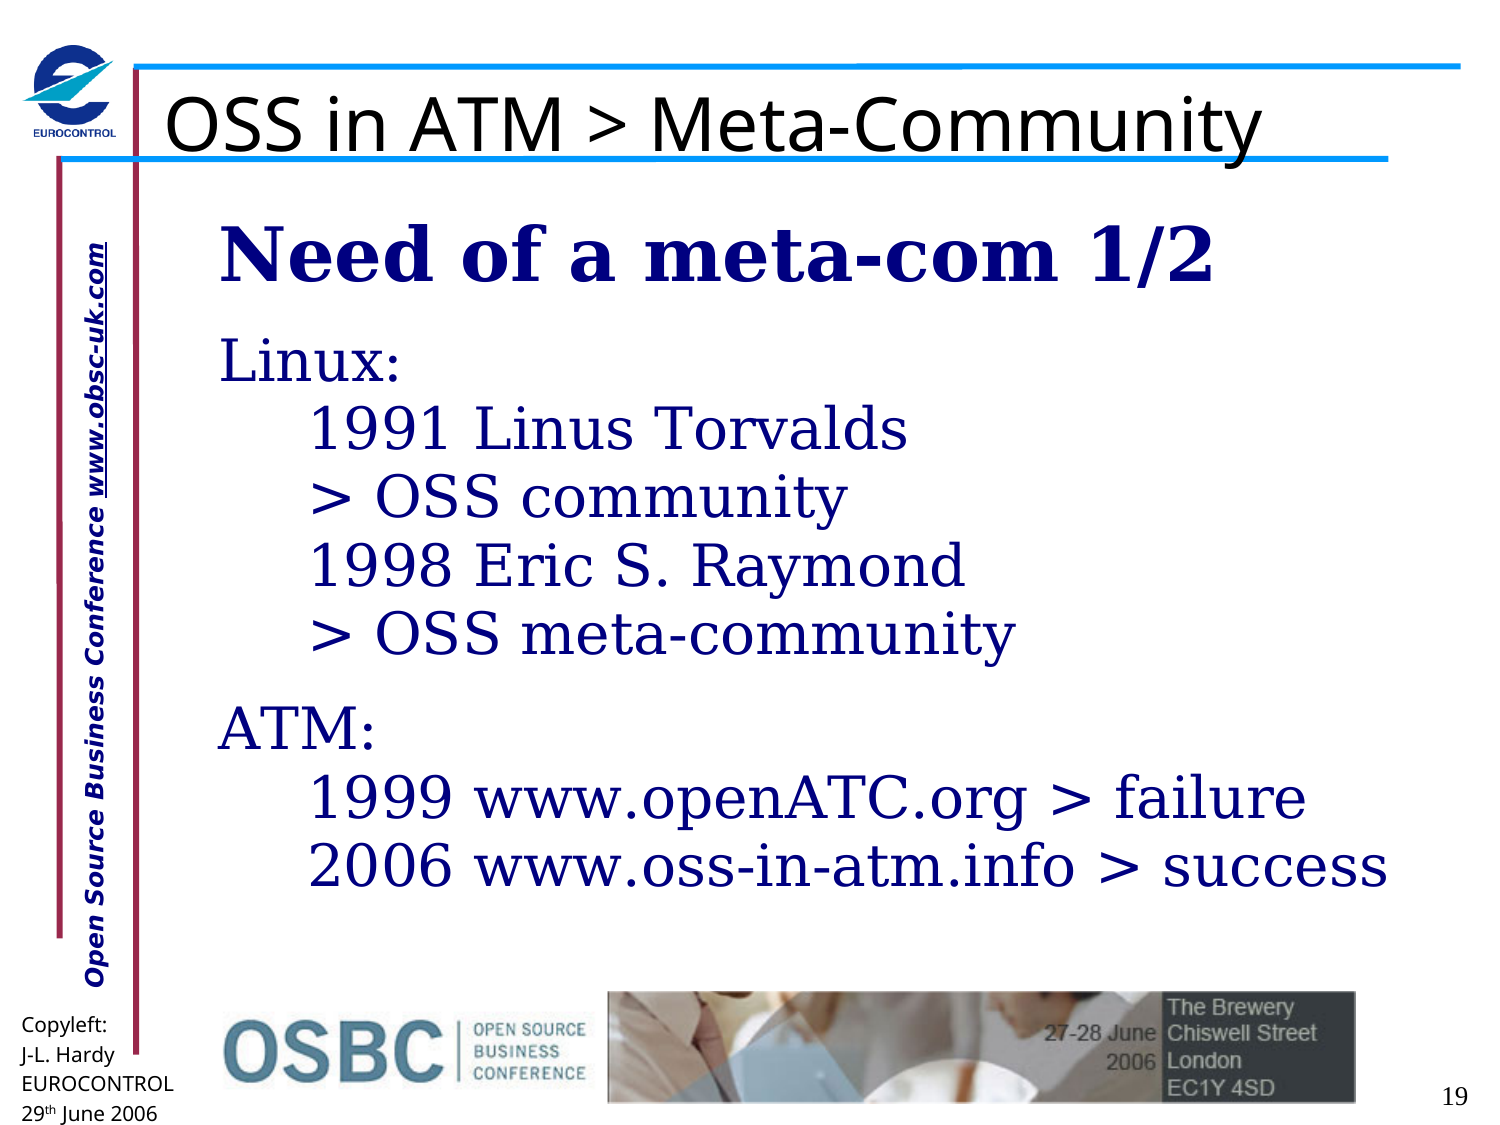

# Need of a meta-com 1/2
Linux:
1991 Linus Torvalds
> OSS community
1998 Eric S. Raymond
> OSS meta-community
ATM:
1999 www.openATC.org > failure
2006 www.oss-in-atm.info > success